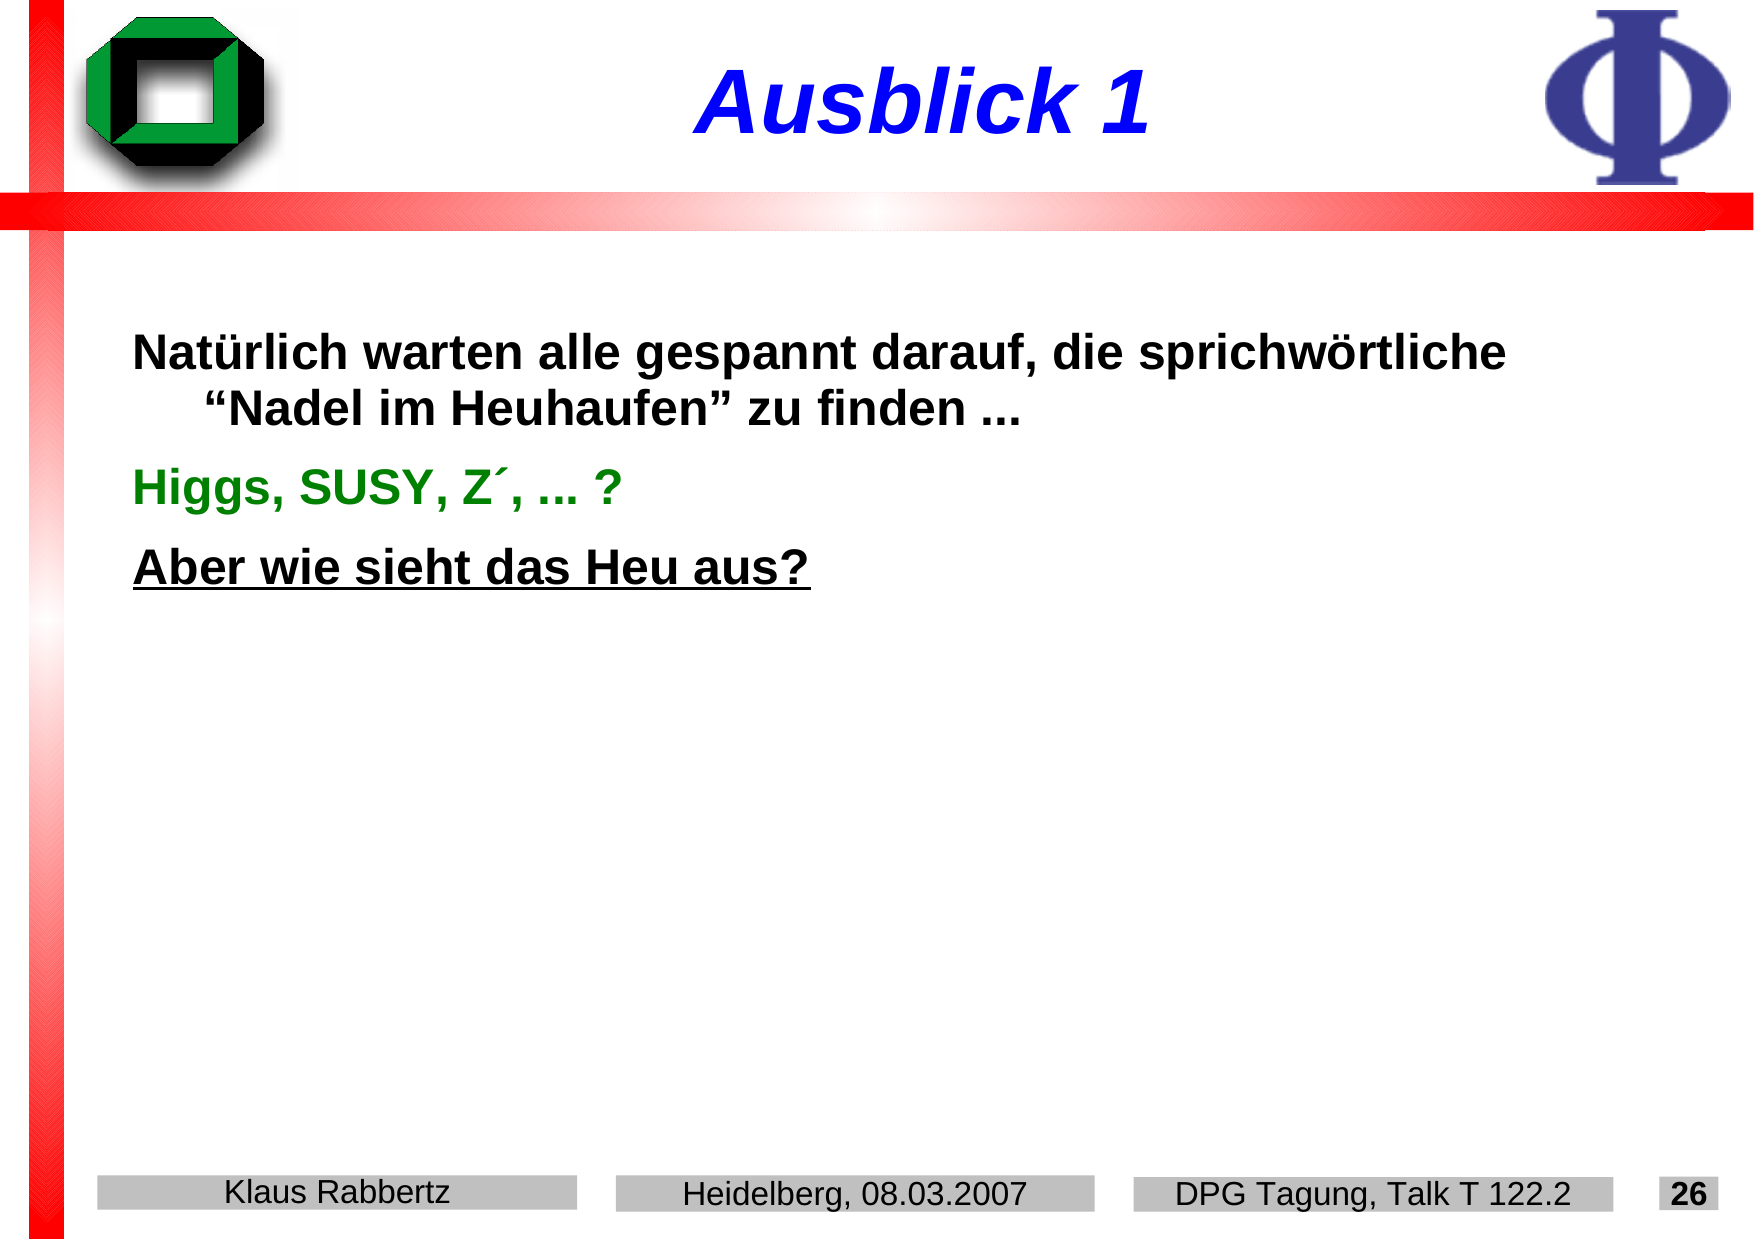

# Ausblick 1
Natürlich warten alle gespannt darauf, die sprichwörtliche “Nadel im Heuhaufen” zu finden ...
Higgs, SUSY, Z´, ... ?
Aber wie sieht das Heu aus?